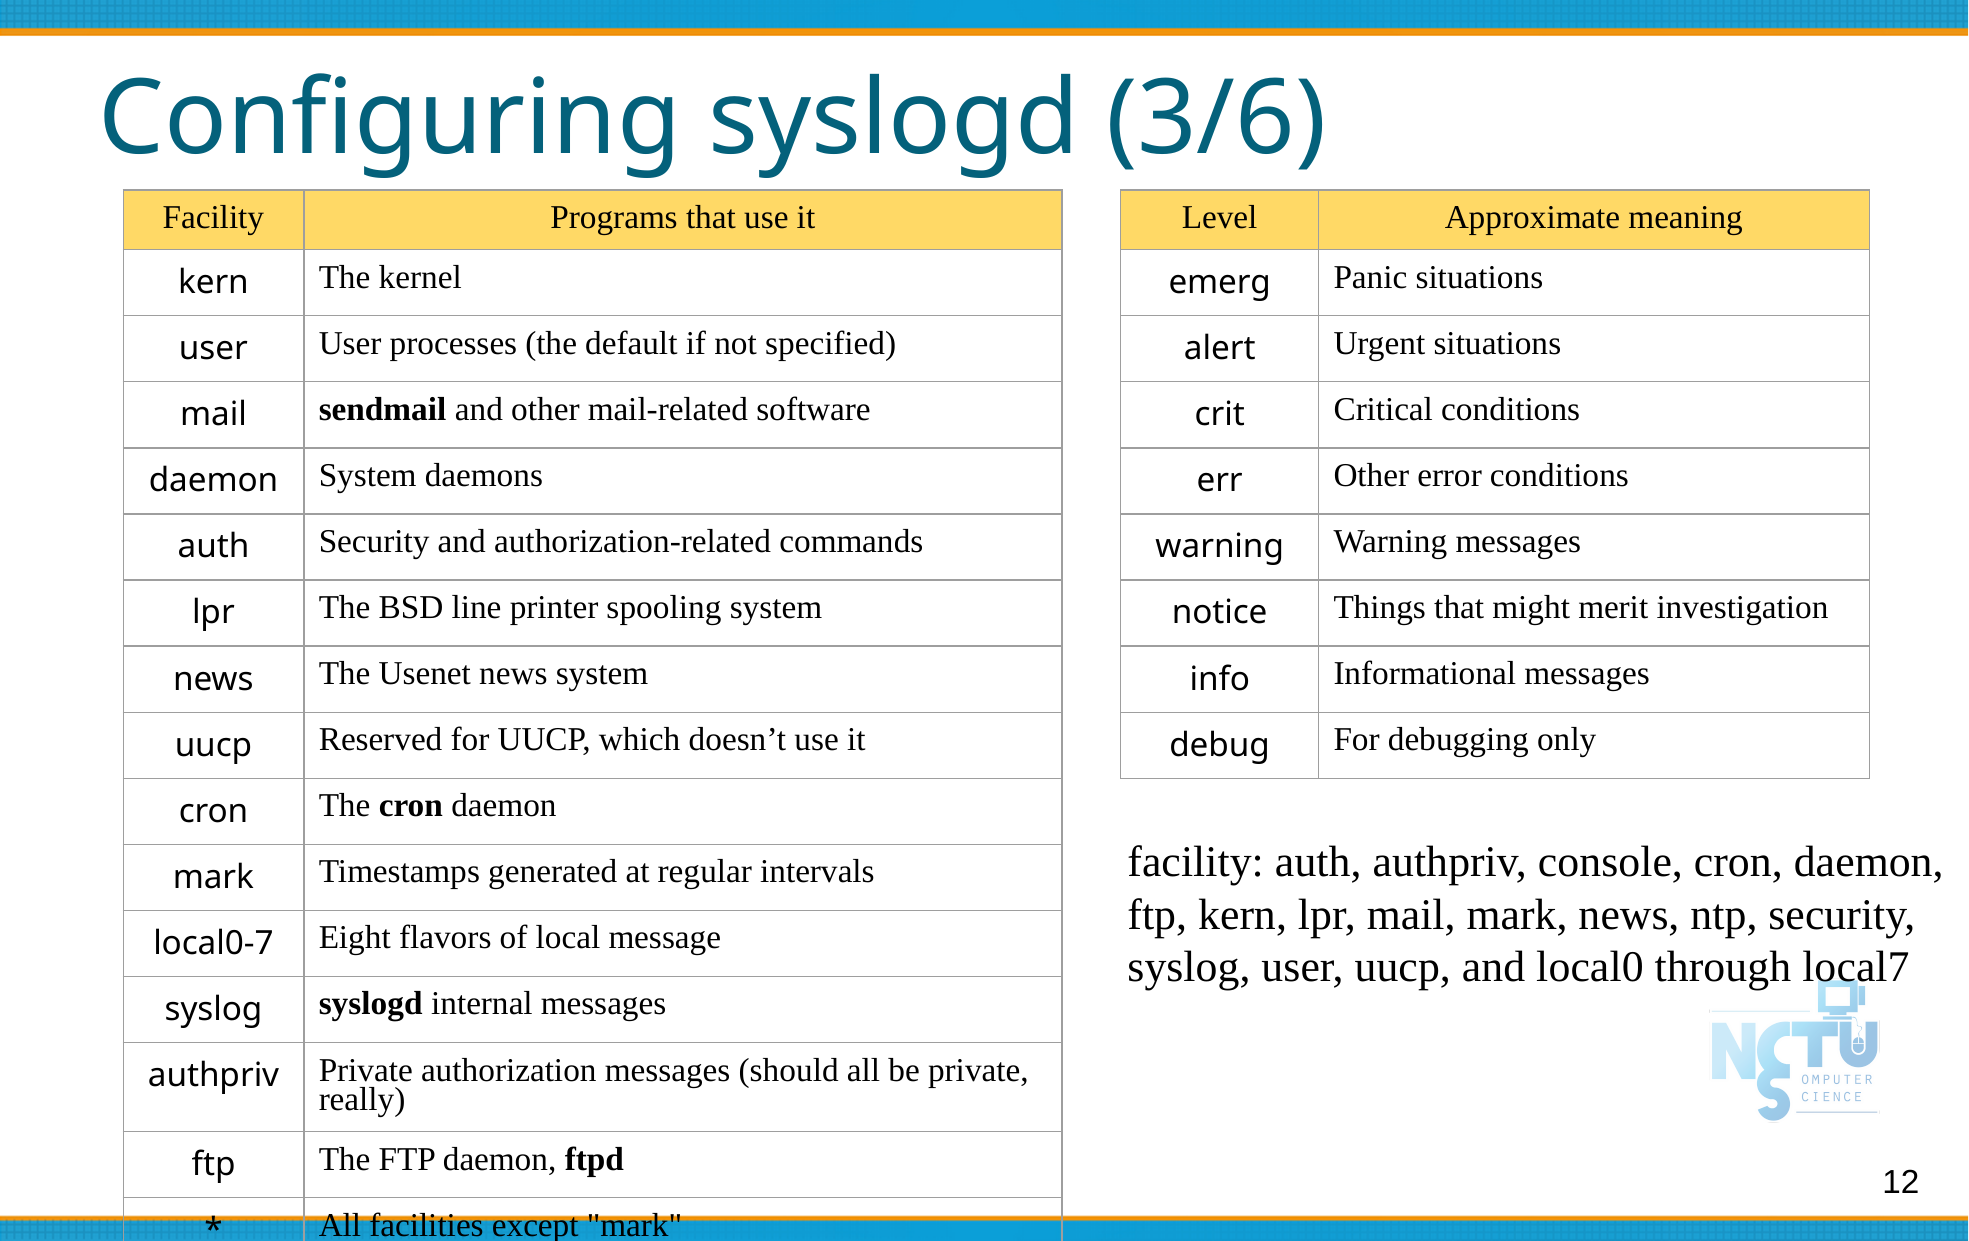

# Configuring syslogd (3/6)
| Facility | Programs that use it |
| --- | --- |
| kern | The kernel |
| user | User processes (the default if not specified) |
| mail | sendmail and other mail-related software |
| daemon | System daemons |
| auth | Security and authorization-related commands |
| lpr | The BSD line printer spooling system |
| news | The Usenet news system |
| uucp | Reserved for UUCP, which doesn’t use it |
| cron | The cron daemon |
| mark | Timestamps generated at regular intervals |
| local0-7 | Eight flavors of local message |
| syslog | syslogd internal messages |
| authpriv | Private authorization messages (should all be private, really) |
| ftp | The FTP daemon, ftpd |
| \* | All facilities except "mark" |
| Level | Approximate meaning |
| --- | --- |
| emerg | Panic situations |
| alert | Urgent situations |
| crit | Critical conditions |
| err | Other error conditions |
| warning | Warning messages |
| notice | Things that might merit investigation |
| info | Informational messages |
| debug | For debugging only |
facility: auth, authpriv, console, cron, daemon, ftp, kern, lpr, mail, mark, news, ntp, security, syslog, user, uucp, and local0 through local7